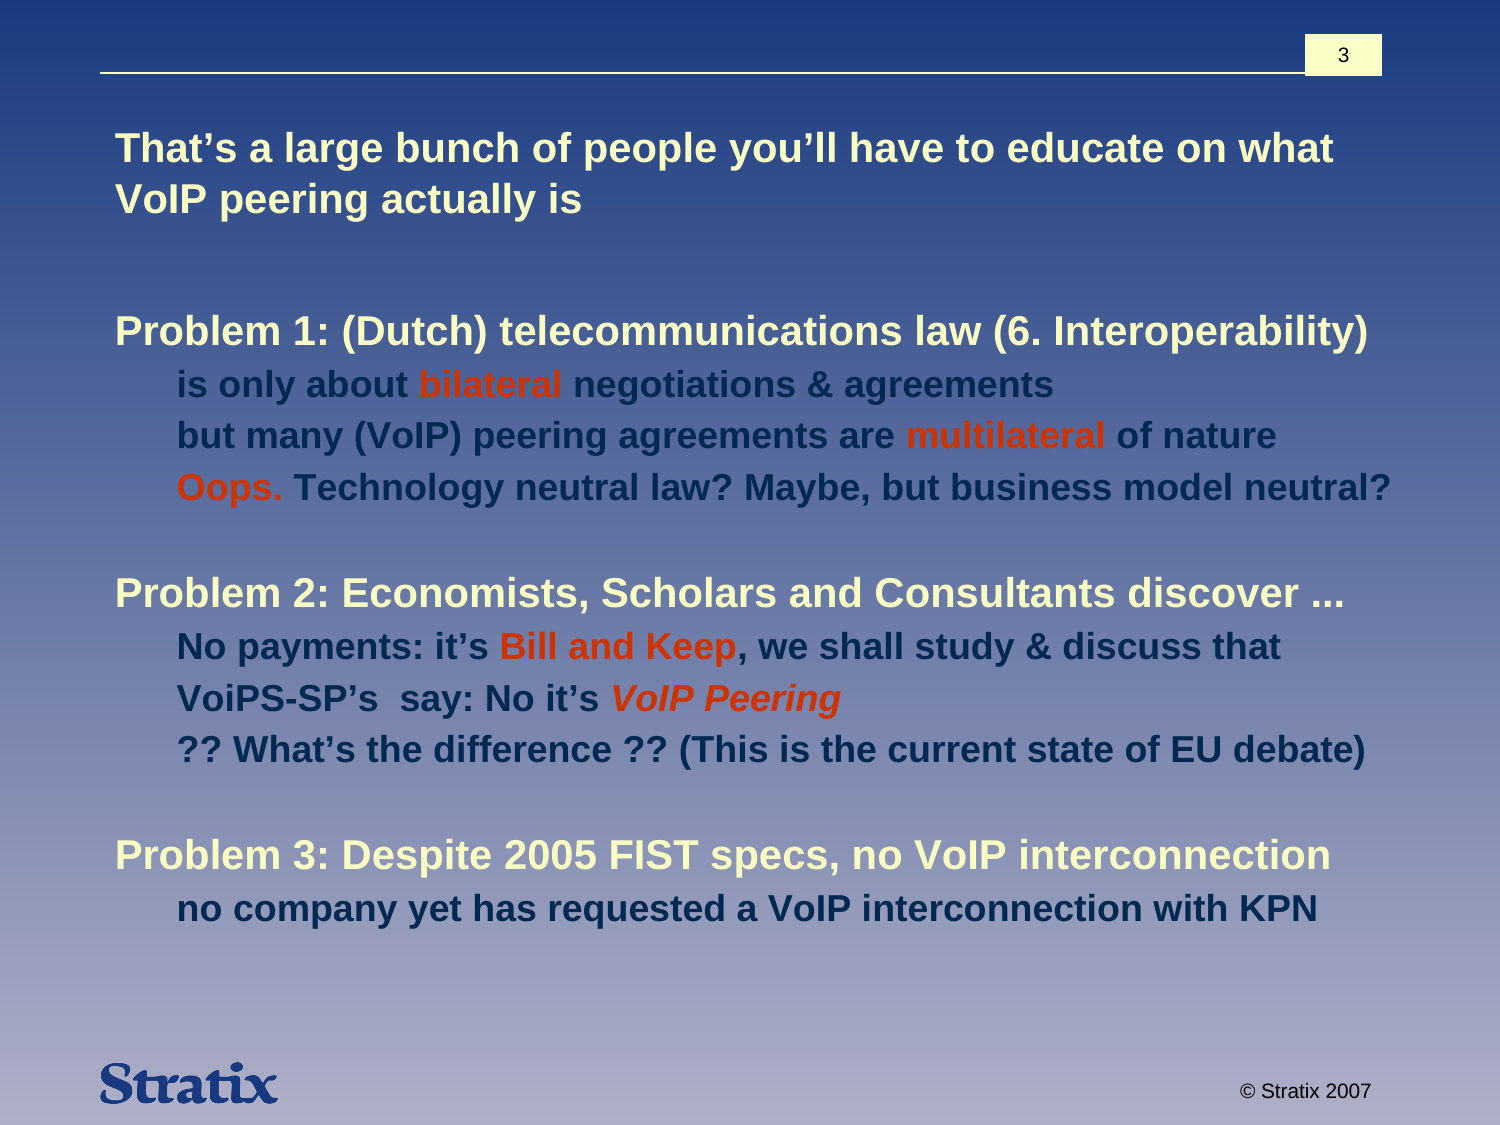

3
# That’s a large bunch of people you’ll have to educate on what VoIP peering actually is
Problem 1: (Dutch) telecommunications law (6. Interoperability)
is only about bilateral negotiations & agreements
but many (VoIP) peering agreements are multilateral of nature
Oops. Technology neutral law? Maybe, but business model neutral?
Problem 2: Economists, Scholars and Consultants discover ...
No payments: it’s Bill and Keep, we shall study & discuss that
VoiPS-SP’s say: No it’s VoIP Peering
?? What’s the difference ?? (This is the current state of EU debate)
Problem 3: Despite 2005 FIST specs, no VoIP interconnection
no company yet has requested a VoIP interconnection with KPN